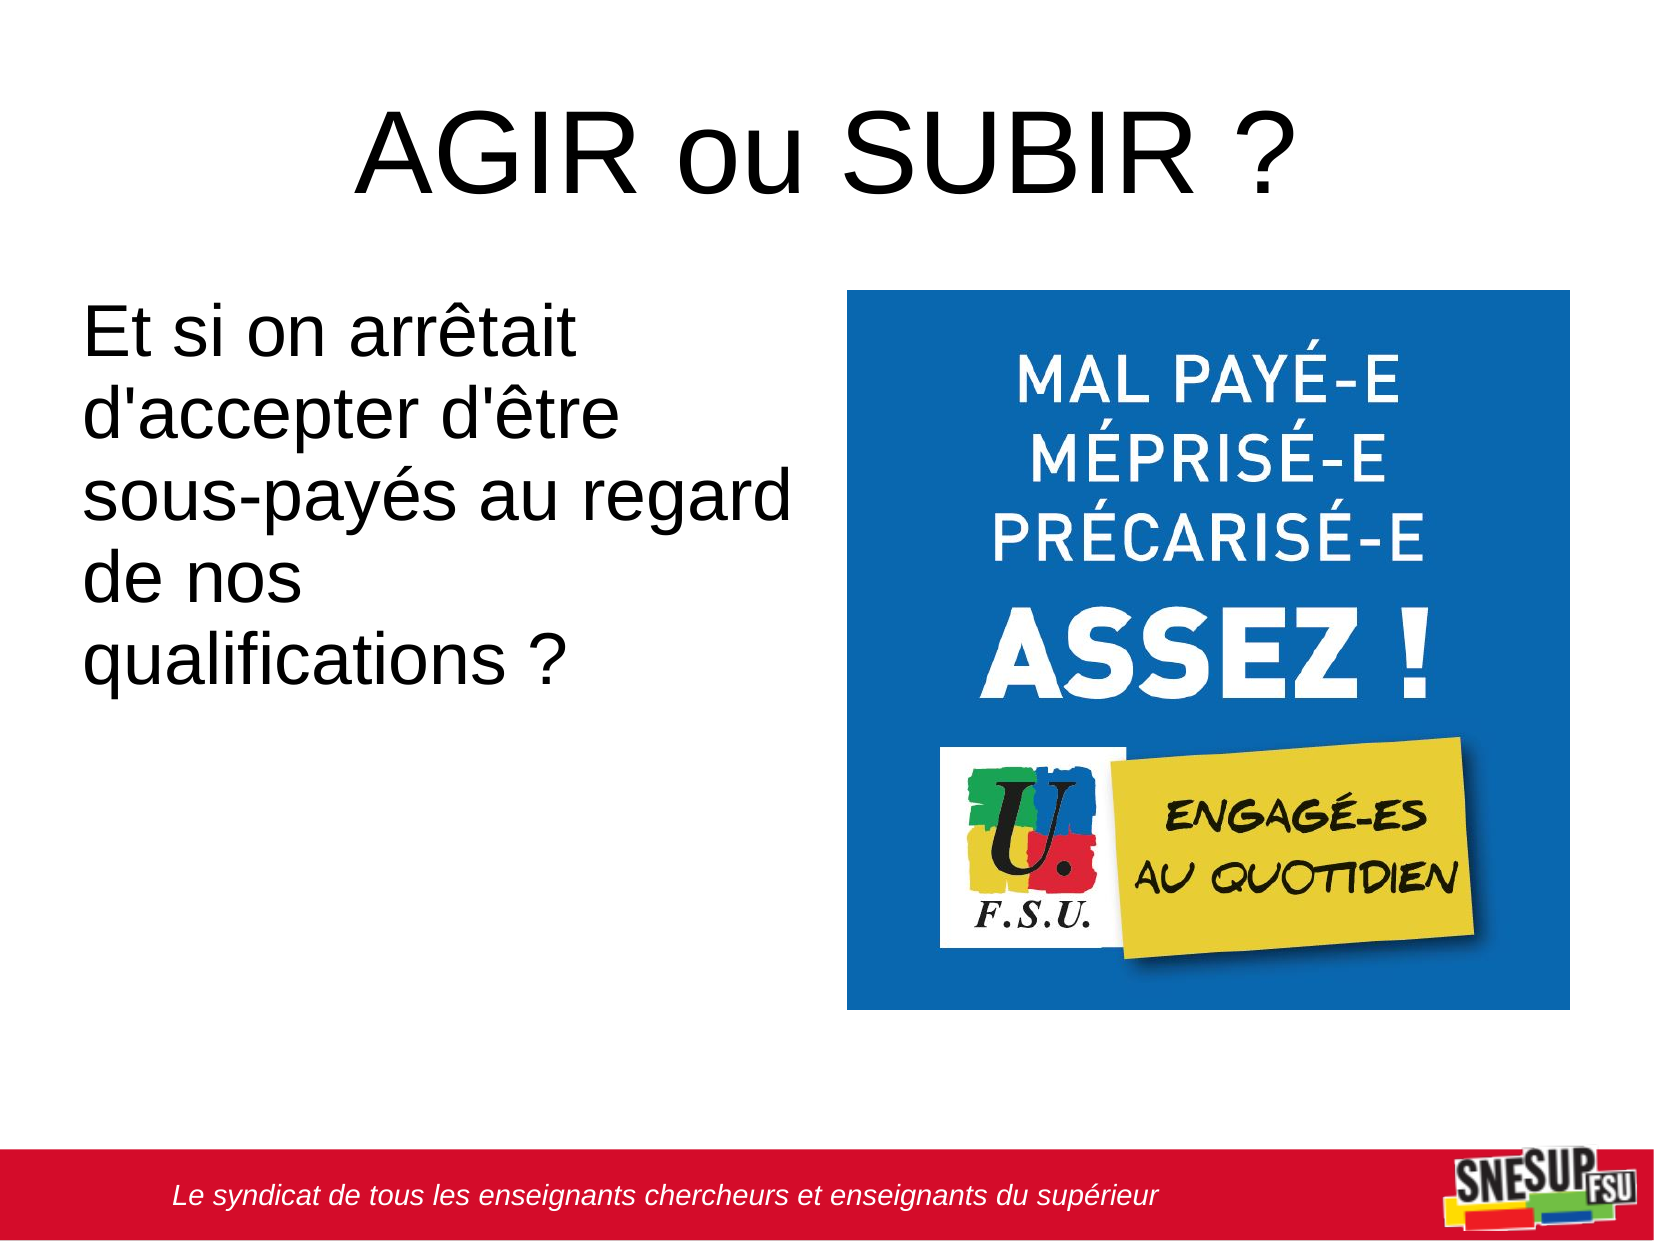

# AGIR ou SUBIR ?
Et si on arrêtait d'accepter d'être sous-payés au regard de nos qualifications ?